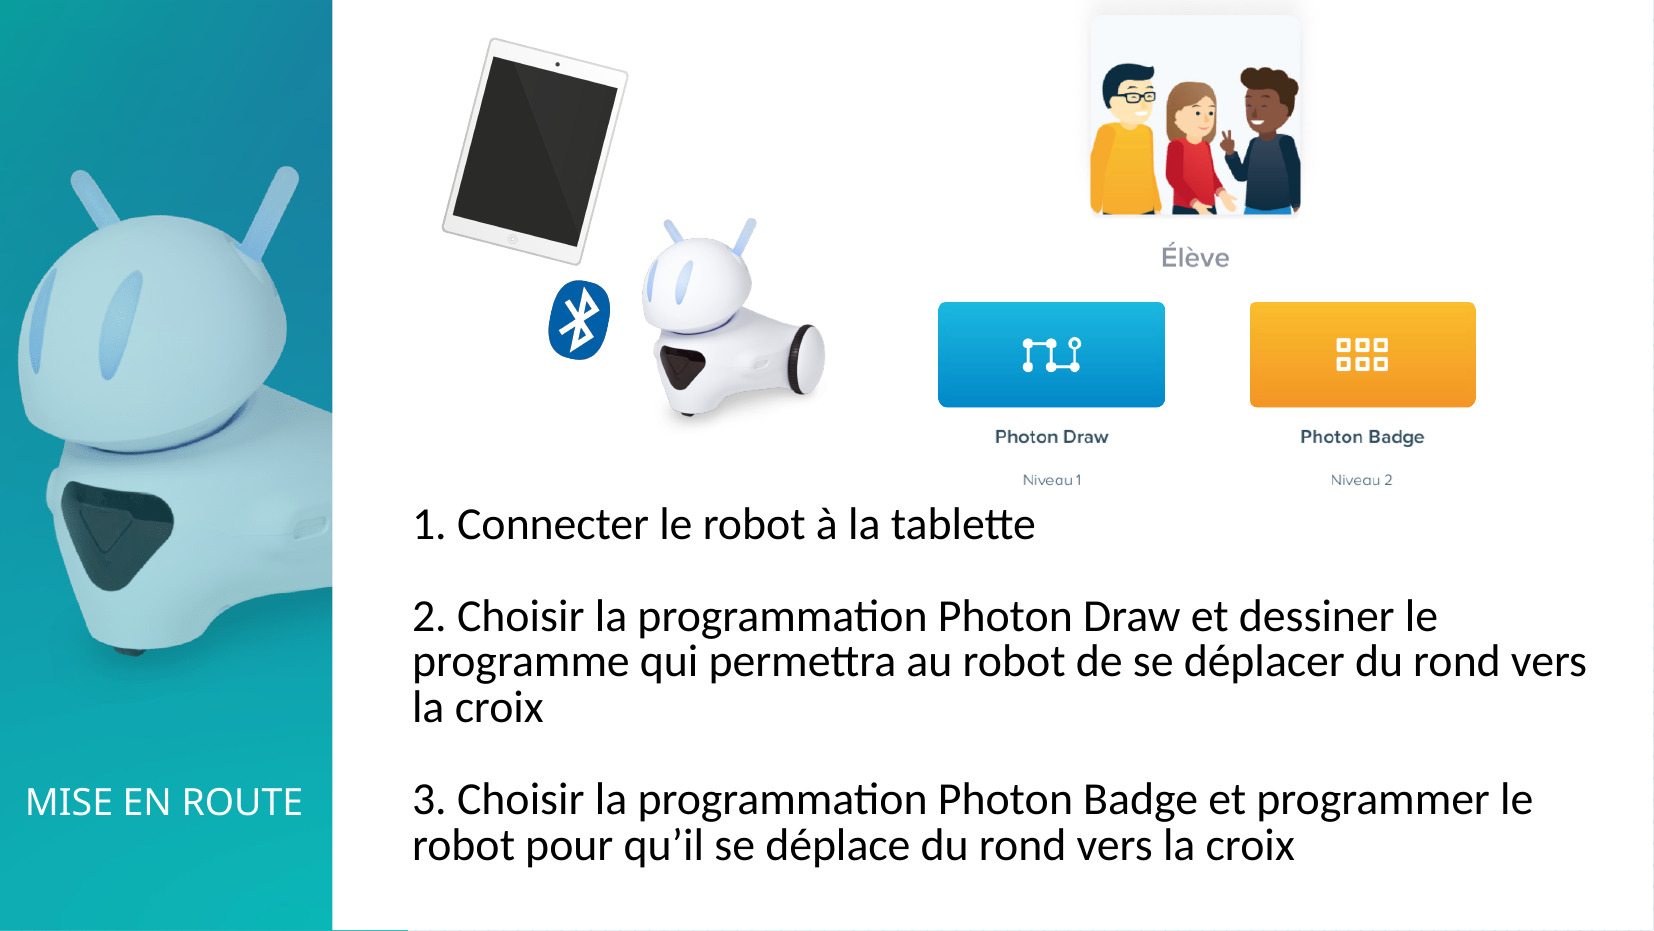

1. Connecter le robot à la tablette
2. Choisir la programmation Photon Draw et dessiner le programme qui permettra au robot de se déplacer du rond vers la croix
3. Choisir la programmation Photon Badge et programmer le robot pour qu’il se déplace du rond vers la croix
MISE EN ROUTE